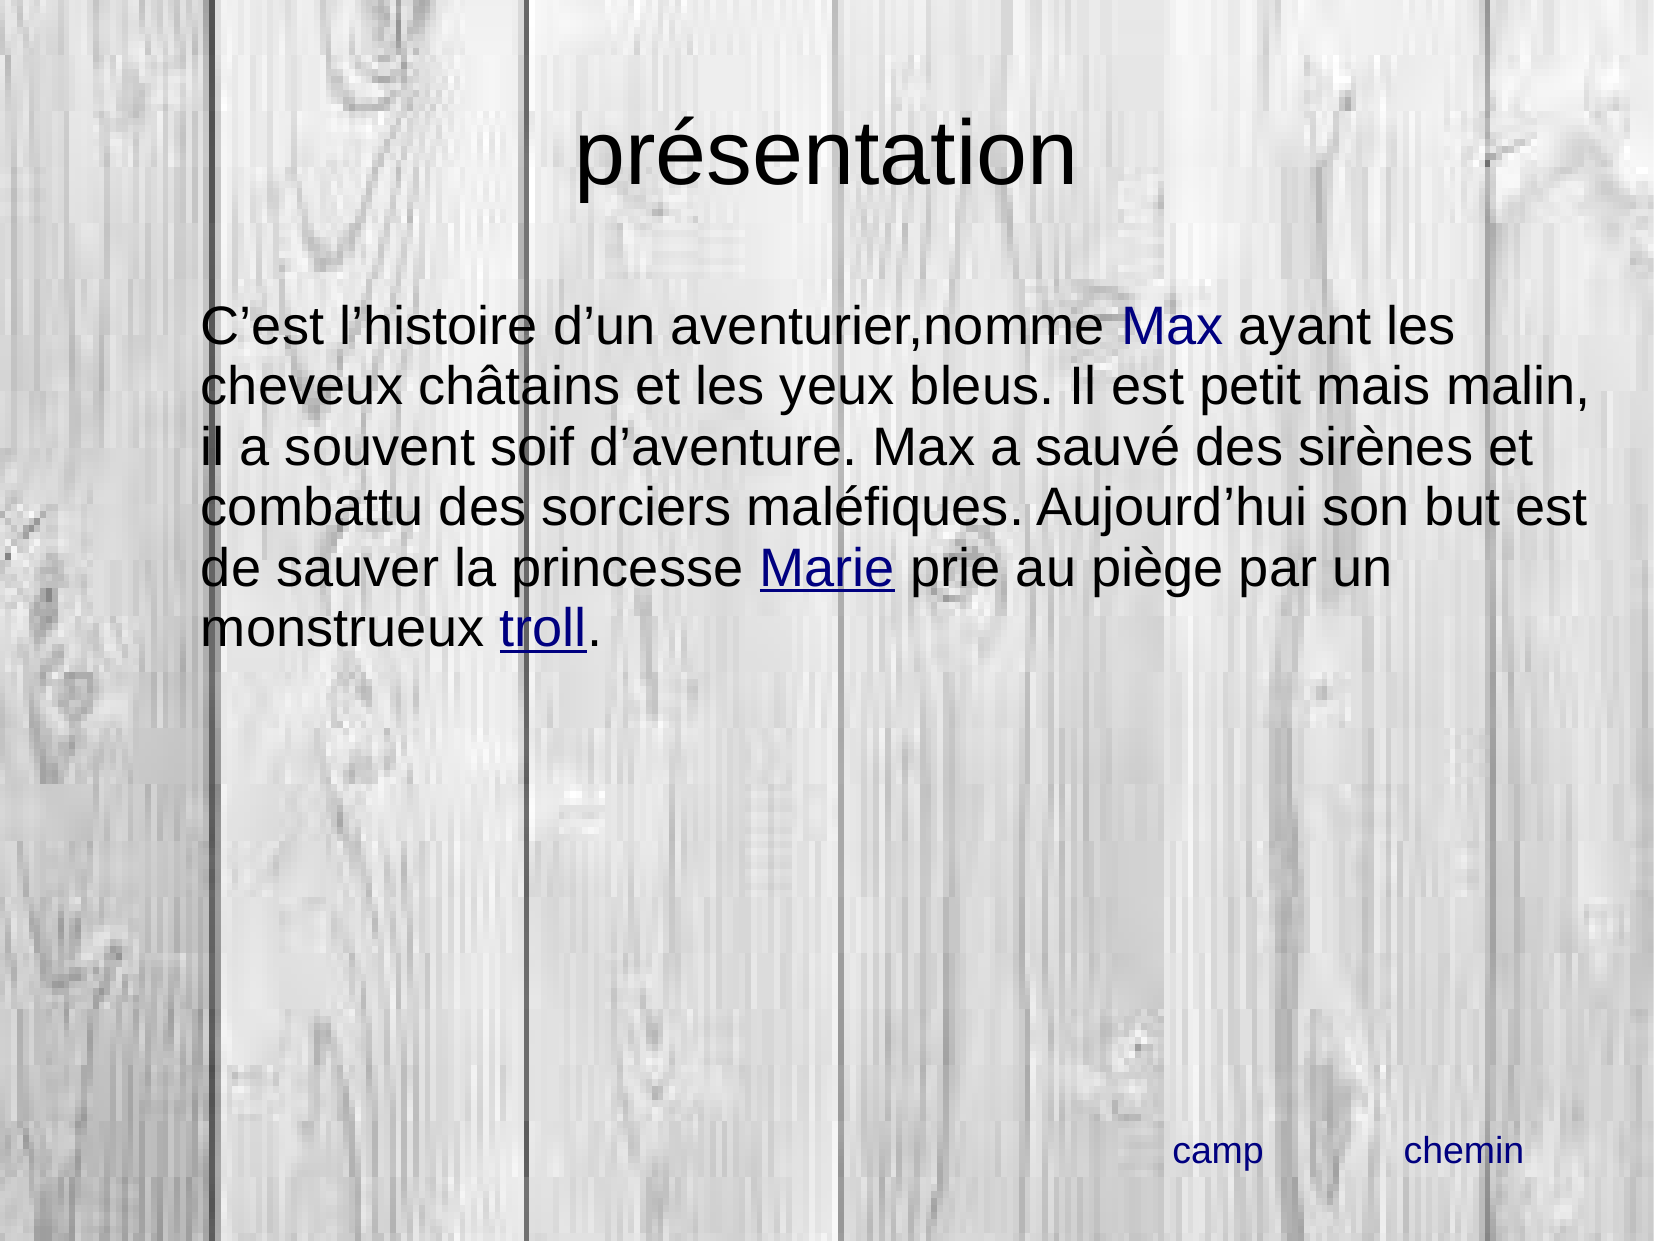

# présentation
C’est l’histoire d’un aventurier,nomme Max ayant les cheveux châtains et les yeux bleus. Il est petit mais malin, il a souvent soif d’aventure. Max a sauvé des sirènes et combattu des sorciers maléfiques. Aujourd’hui son but est de sauver la princesse Marie prie au piège par un monstrueux troll.
camp
chemin